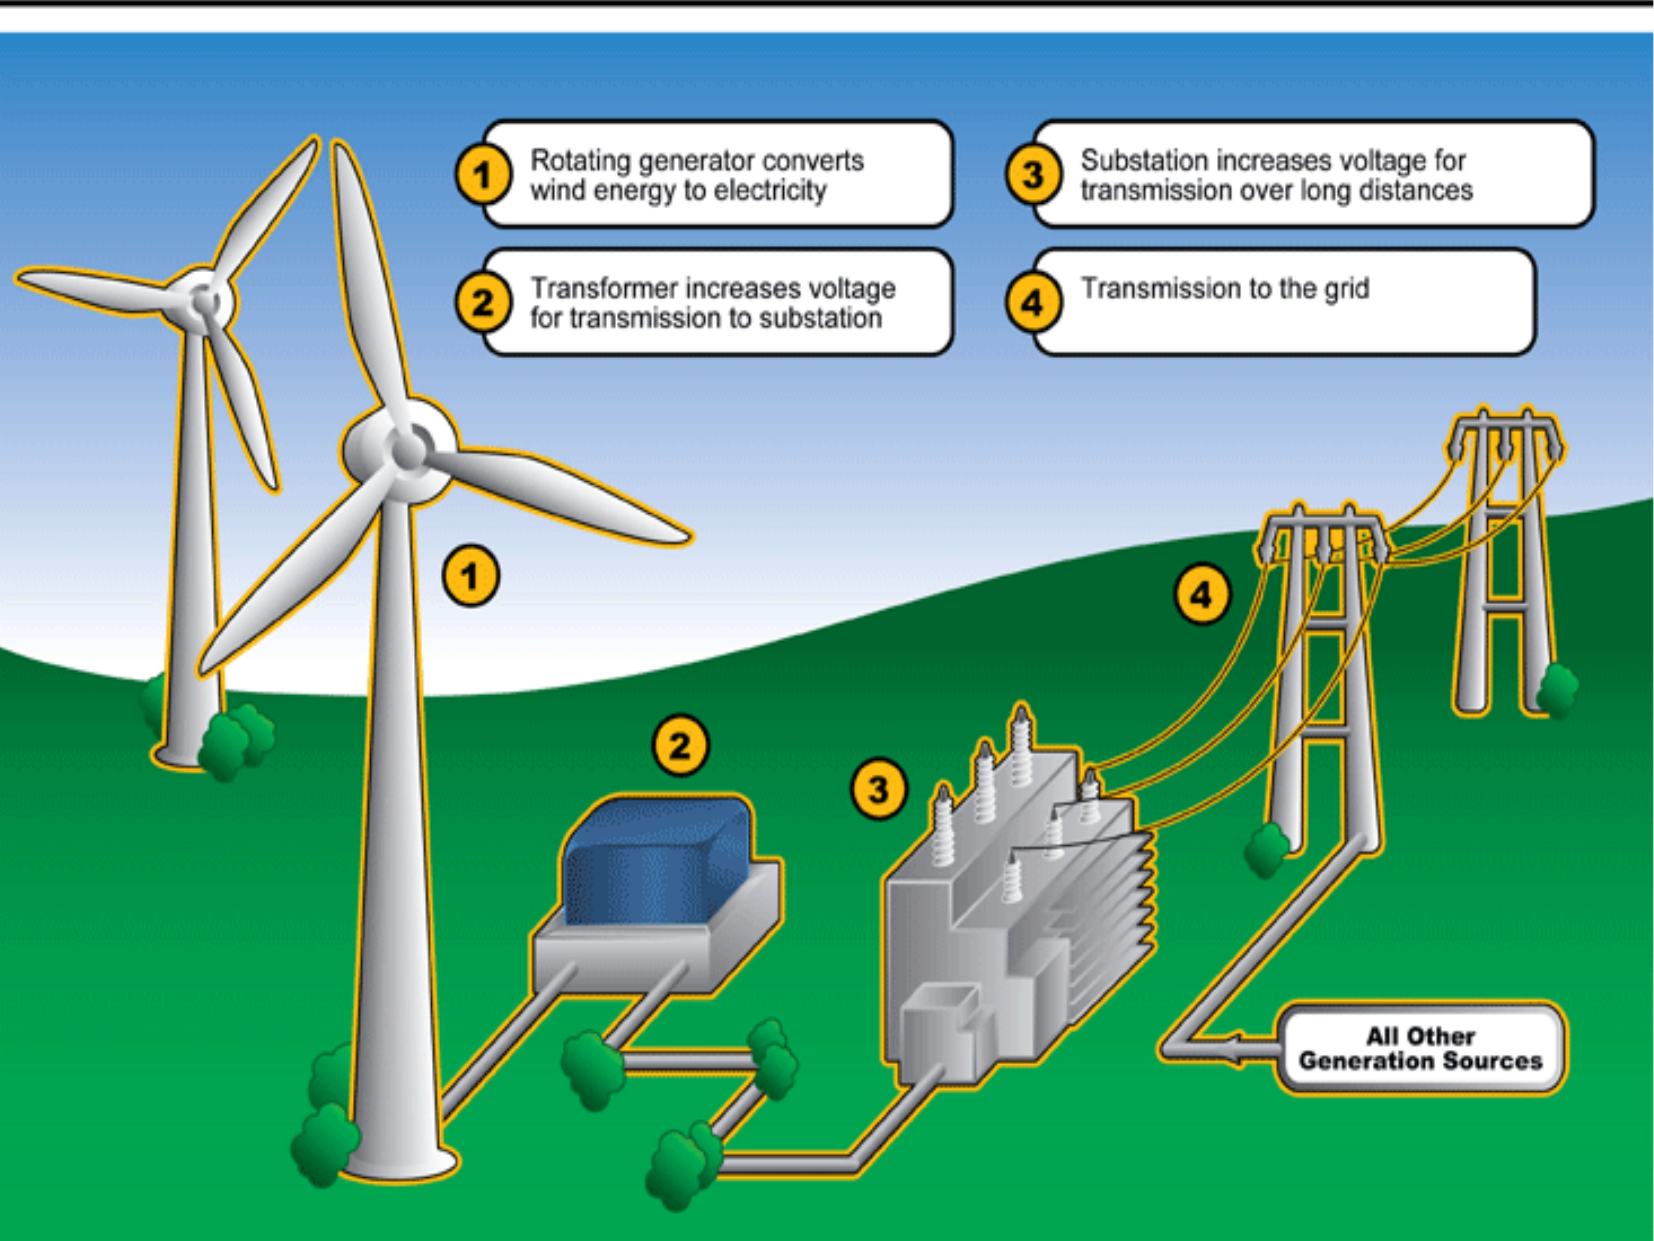

# Wind Energy
Windmills— they work because they slow down the speed of the wind. It flows over the blades causing lift, making them turn. The blades are connected to a drive shaft that turns an electric generator to produce electricity.
Two types of wind machines: the horizontal–axis, with blades like airplane propellers; and the vertical–axis, which looks like an egg-beater.